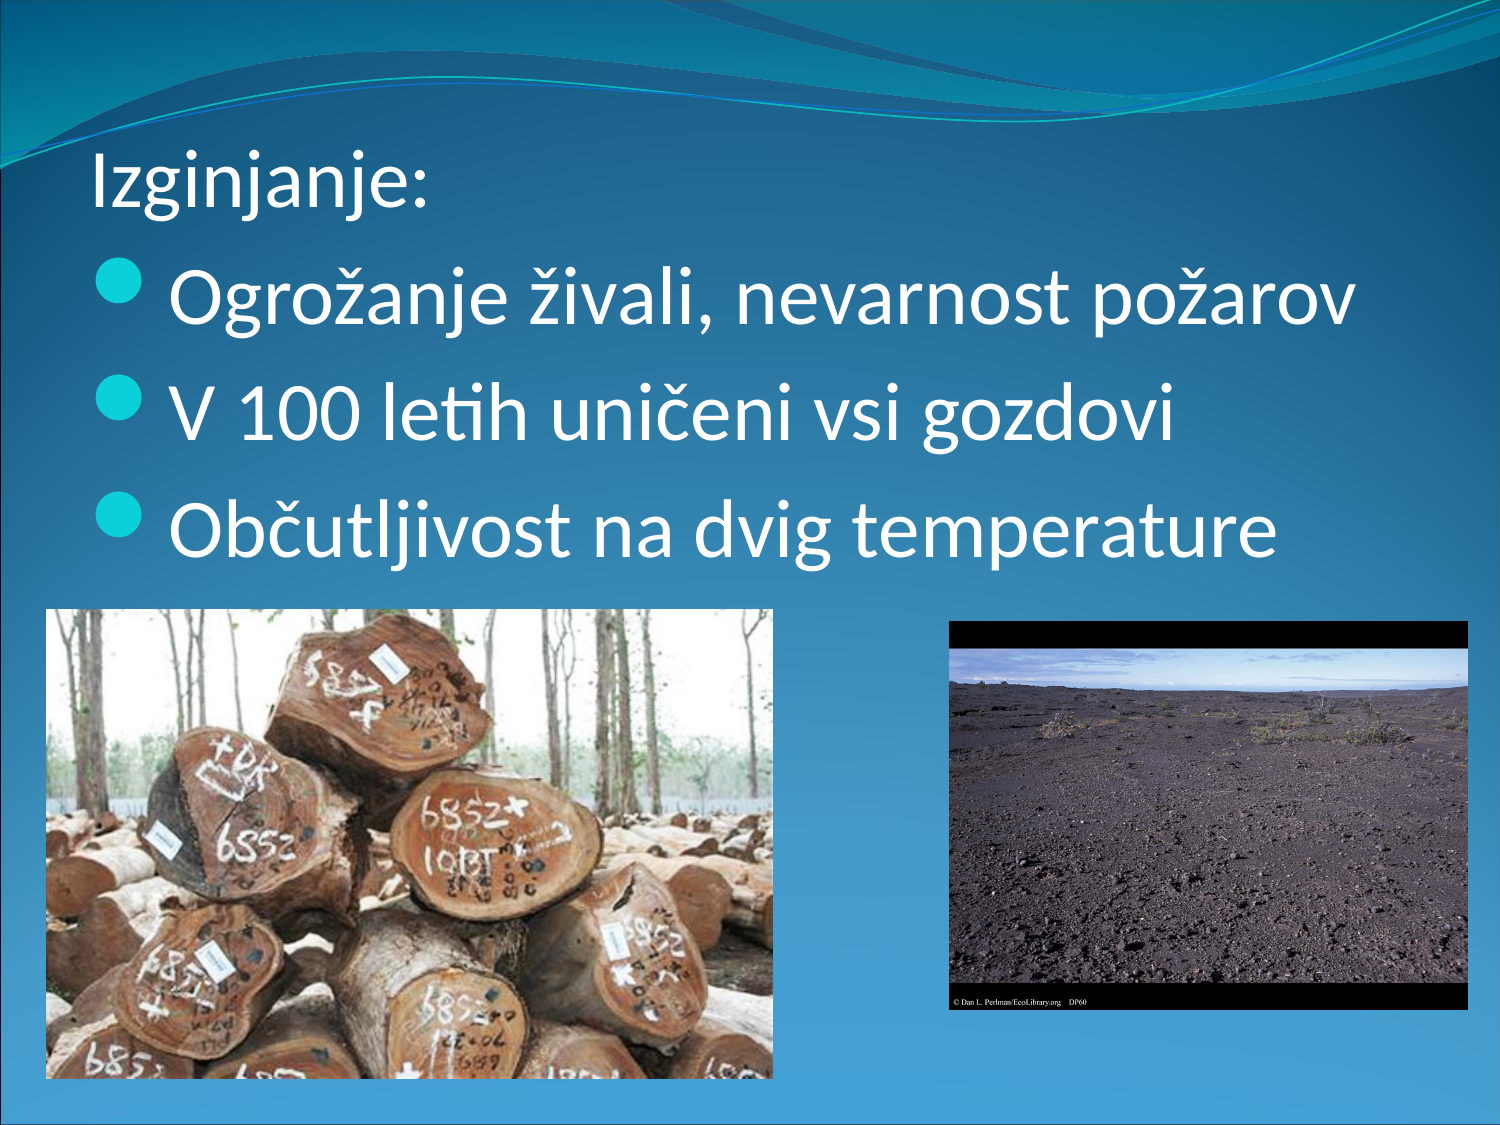

Izginjanje:
Ogrožanje živali, nevarnost požarov
V 100 letih uničeni vsi gozdovi
Občutljivost na dvig temperature